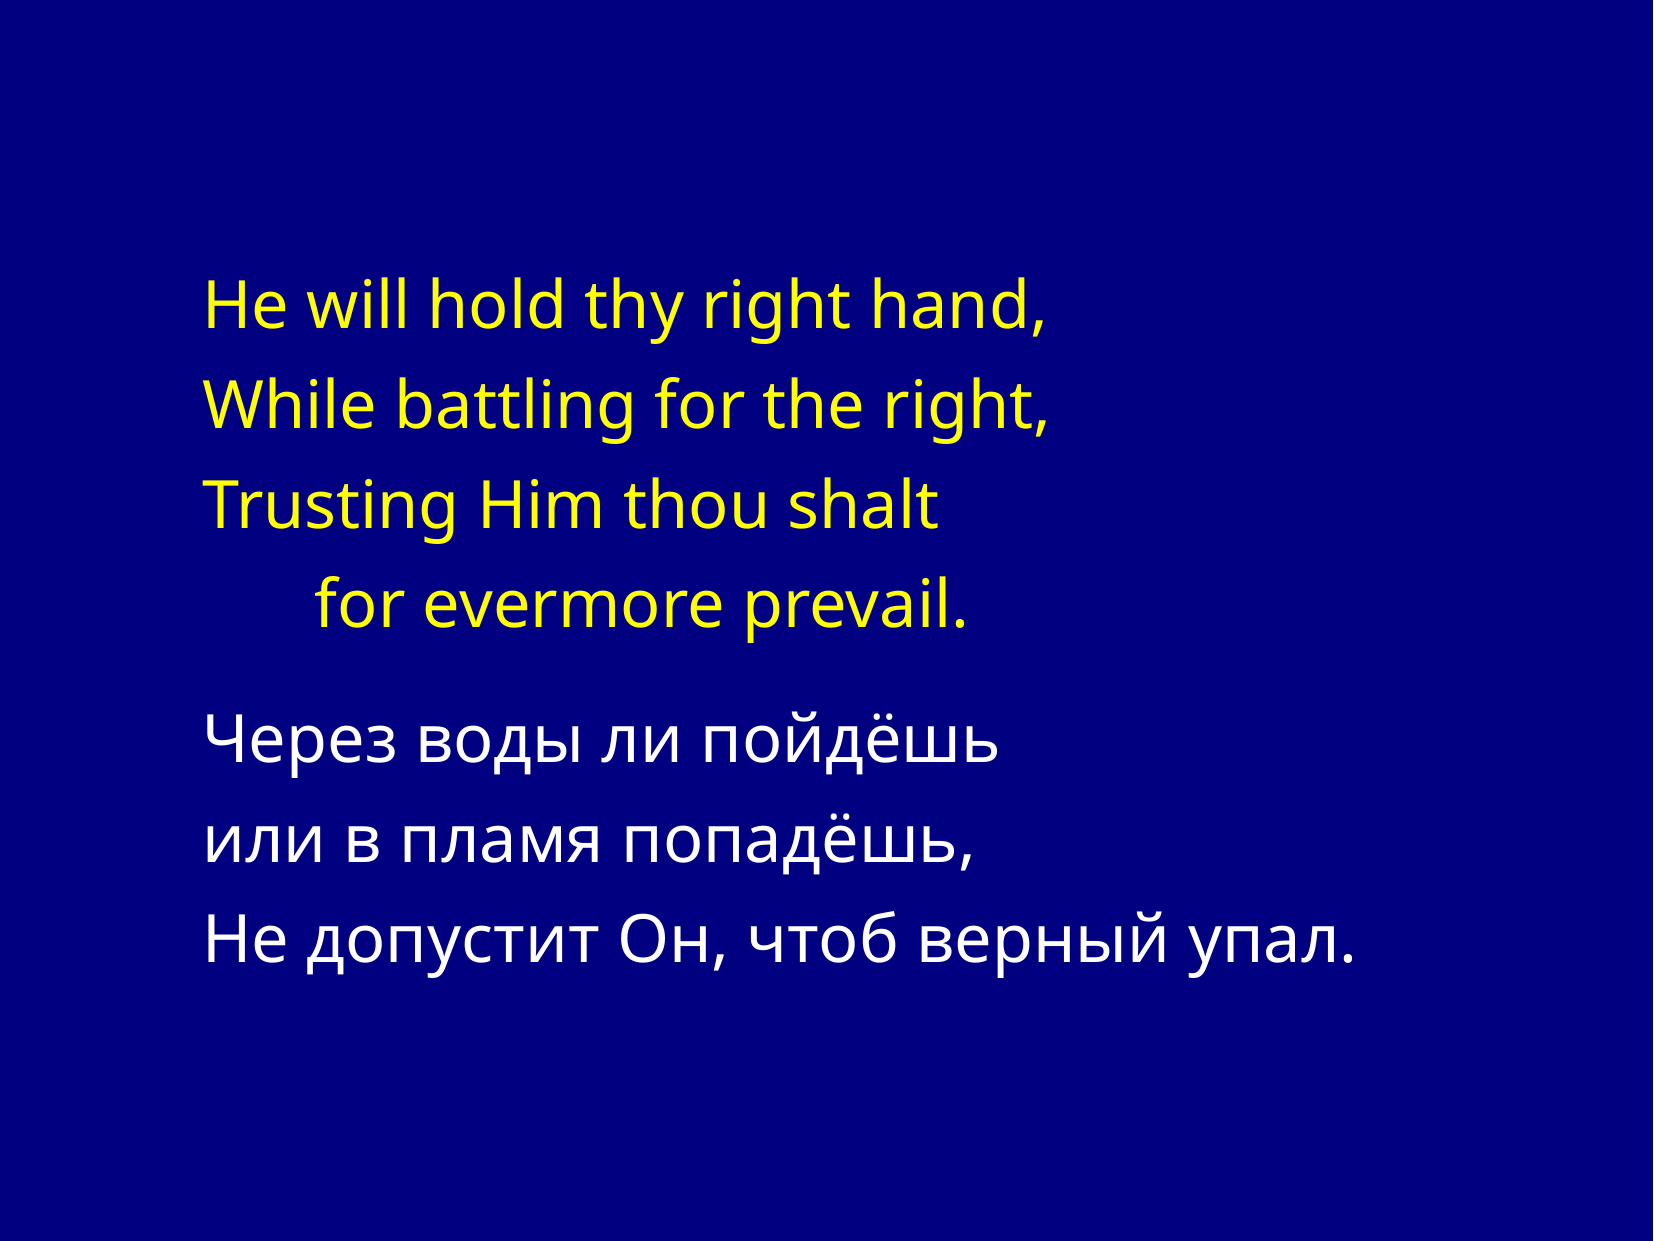

He will hold thy right hand,
	While battling for the right,
	Trusting Him thou shalt
		for evermore prevail.
	Через воды ли пойдёшь
	или в пламя попадёшь,
	Не допустит Он, чтоб верный упал.